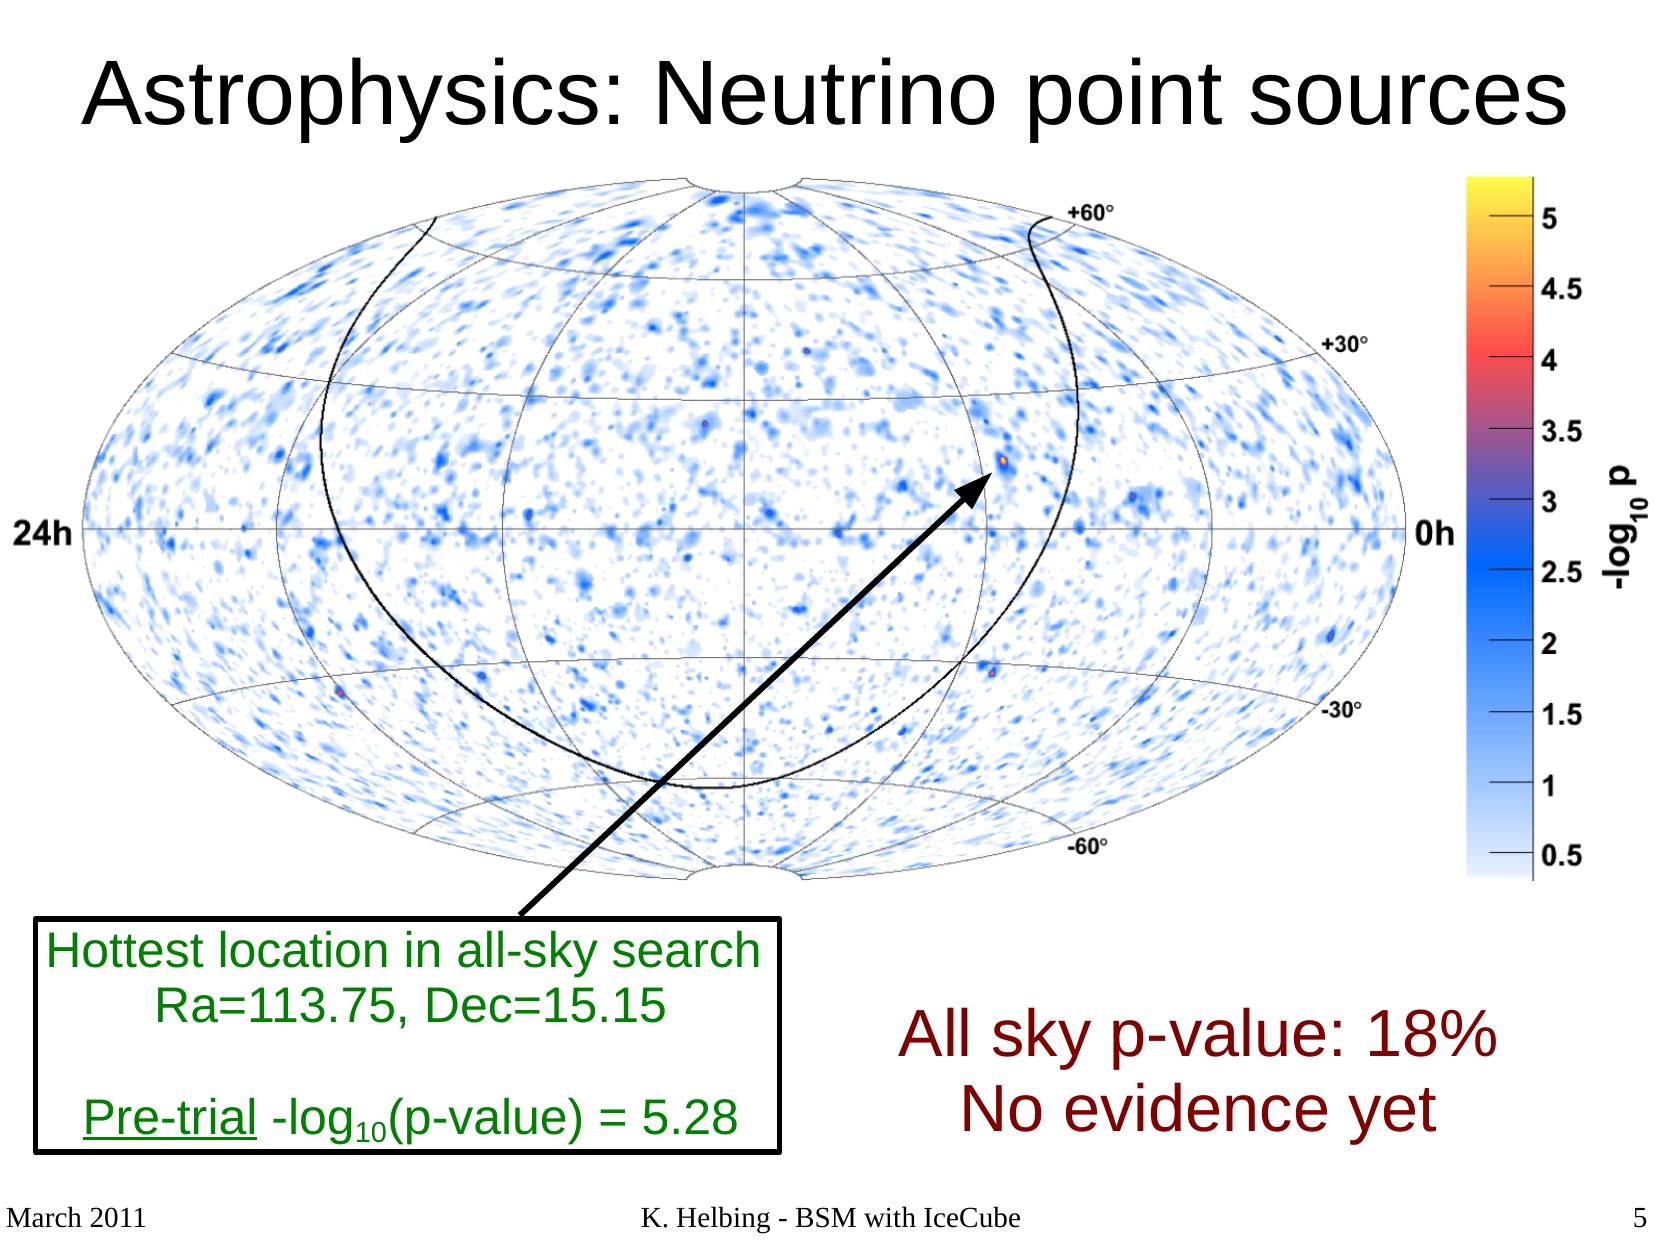

# Astrophysics: Neutrino point sources
Hottest location in all-sky search
Ra=113.75, Dec=15.15
Pre-trial -log10(p-value) = 5.28
All sky p-value: 18%
No evidence yet
March 2011
K. Helbing - BSM with IceCube
5